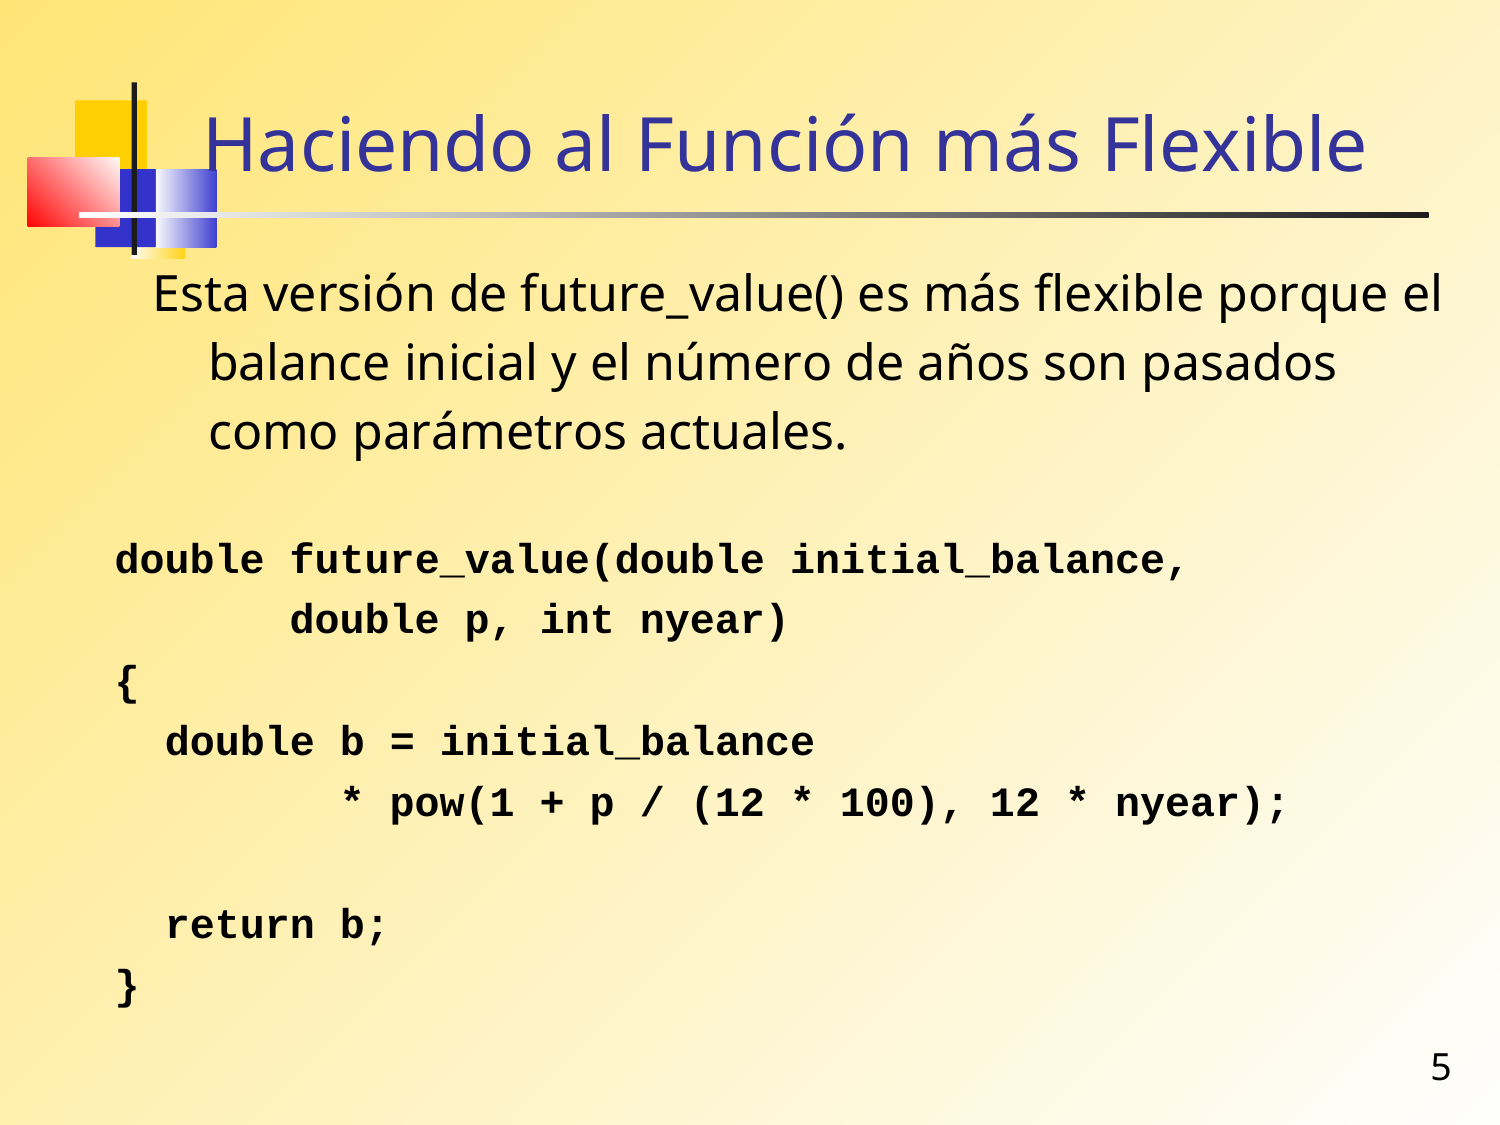

# Haciendo al Función más Flexible
Esta versión de future_value() es más flexible porque el balance inicial y el número de años son pasados como parámetros actuales.
double future_value(double initial_balance,
 double p, int nyear)‏
{
 double b = initial_balance
 * pow(1 + p / (12 * 100), 12 * nyear);
 return b;
}
5